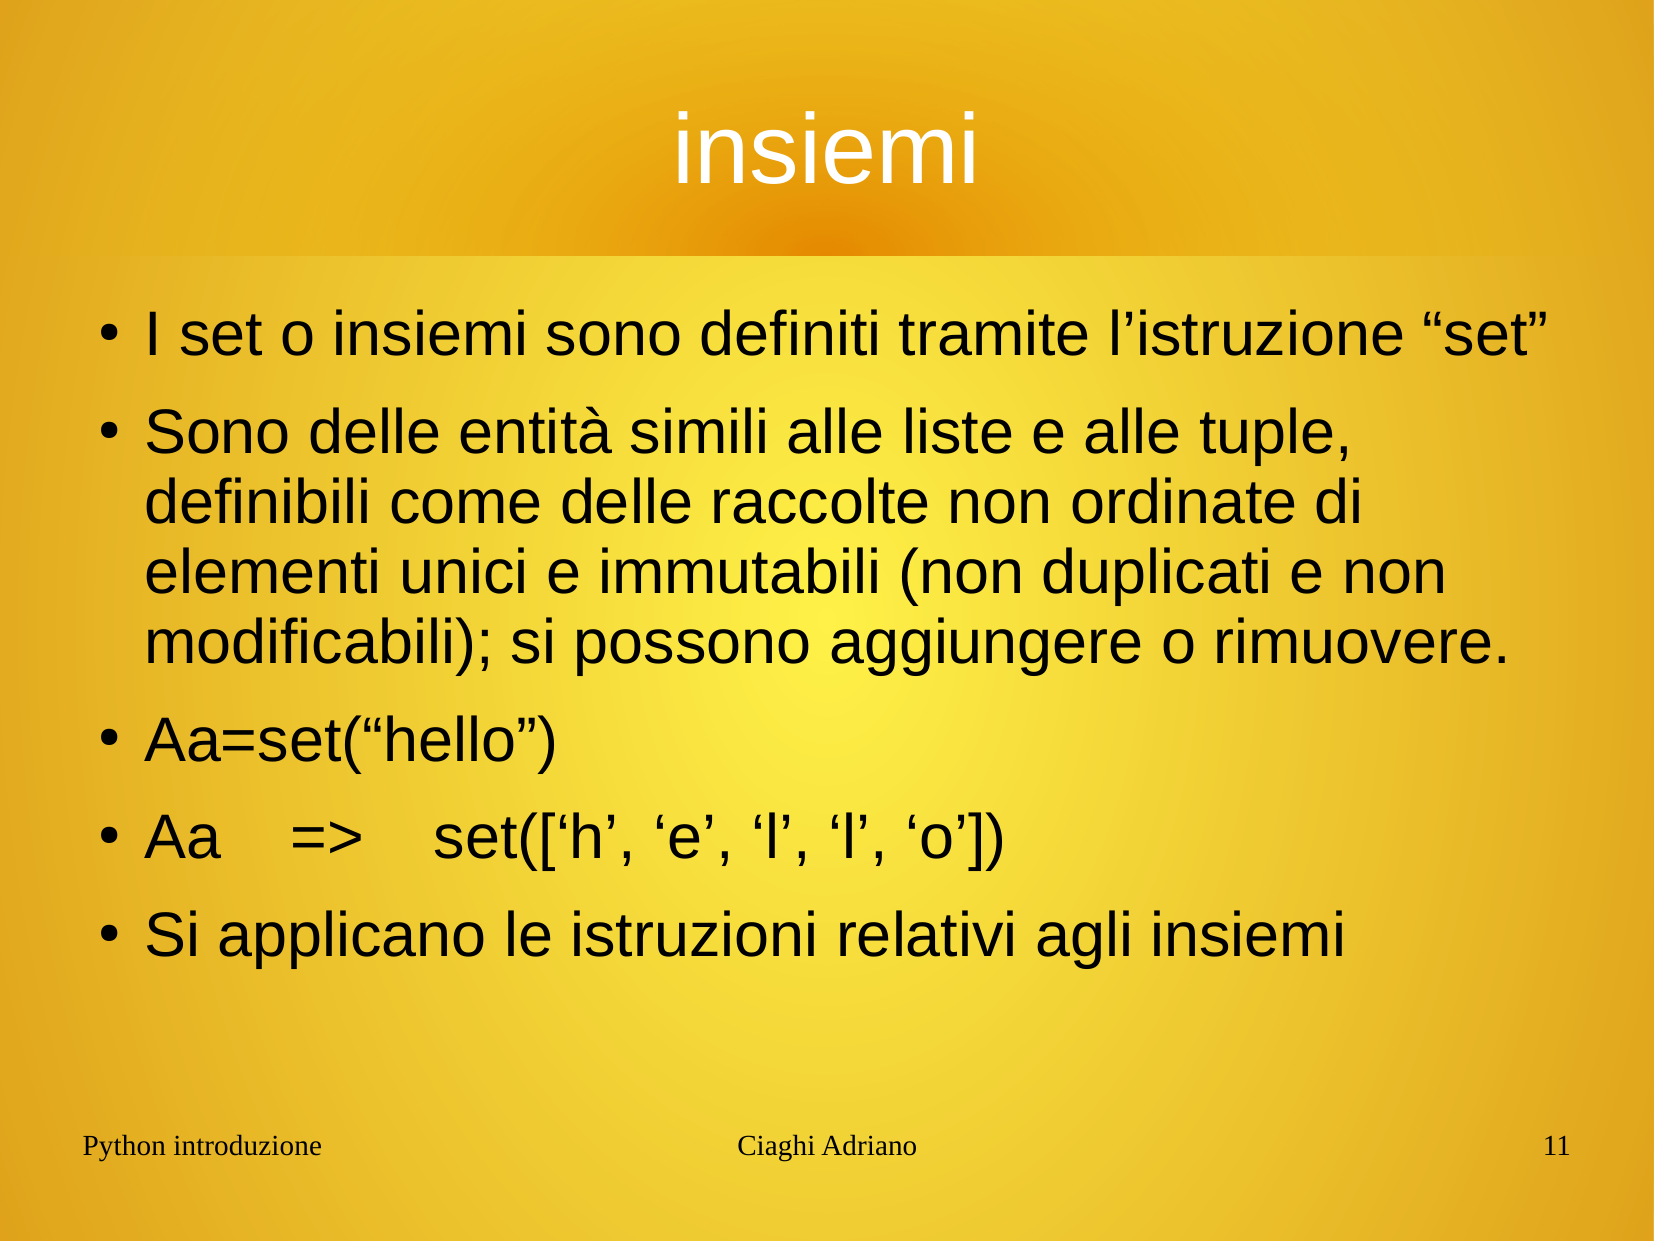

# insiemi
I set o insiemi sono definiti tramite l’istruzione “set”
Sono delle entità simili alle liste e alle tuple, definibili come delle raccolte non ordinate di elementi unici e immutabili (non duplicati e non modificabili); si possono aggiungere o rimuovere.
Aa=set(“hello”)
Aa => set([‘h’, ‘e’, ‘l’, ‘l’, ‘o’])
Si applicano le istruzioni relativi agli insiemi
Python introduzione
Ciaghi Adriano
11